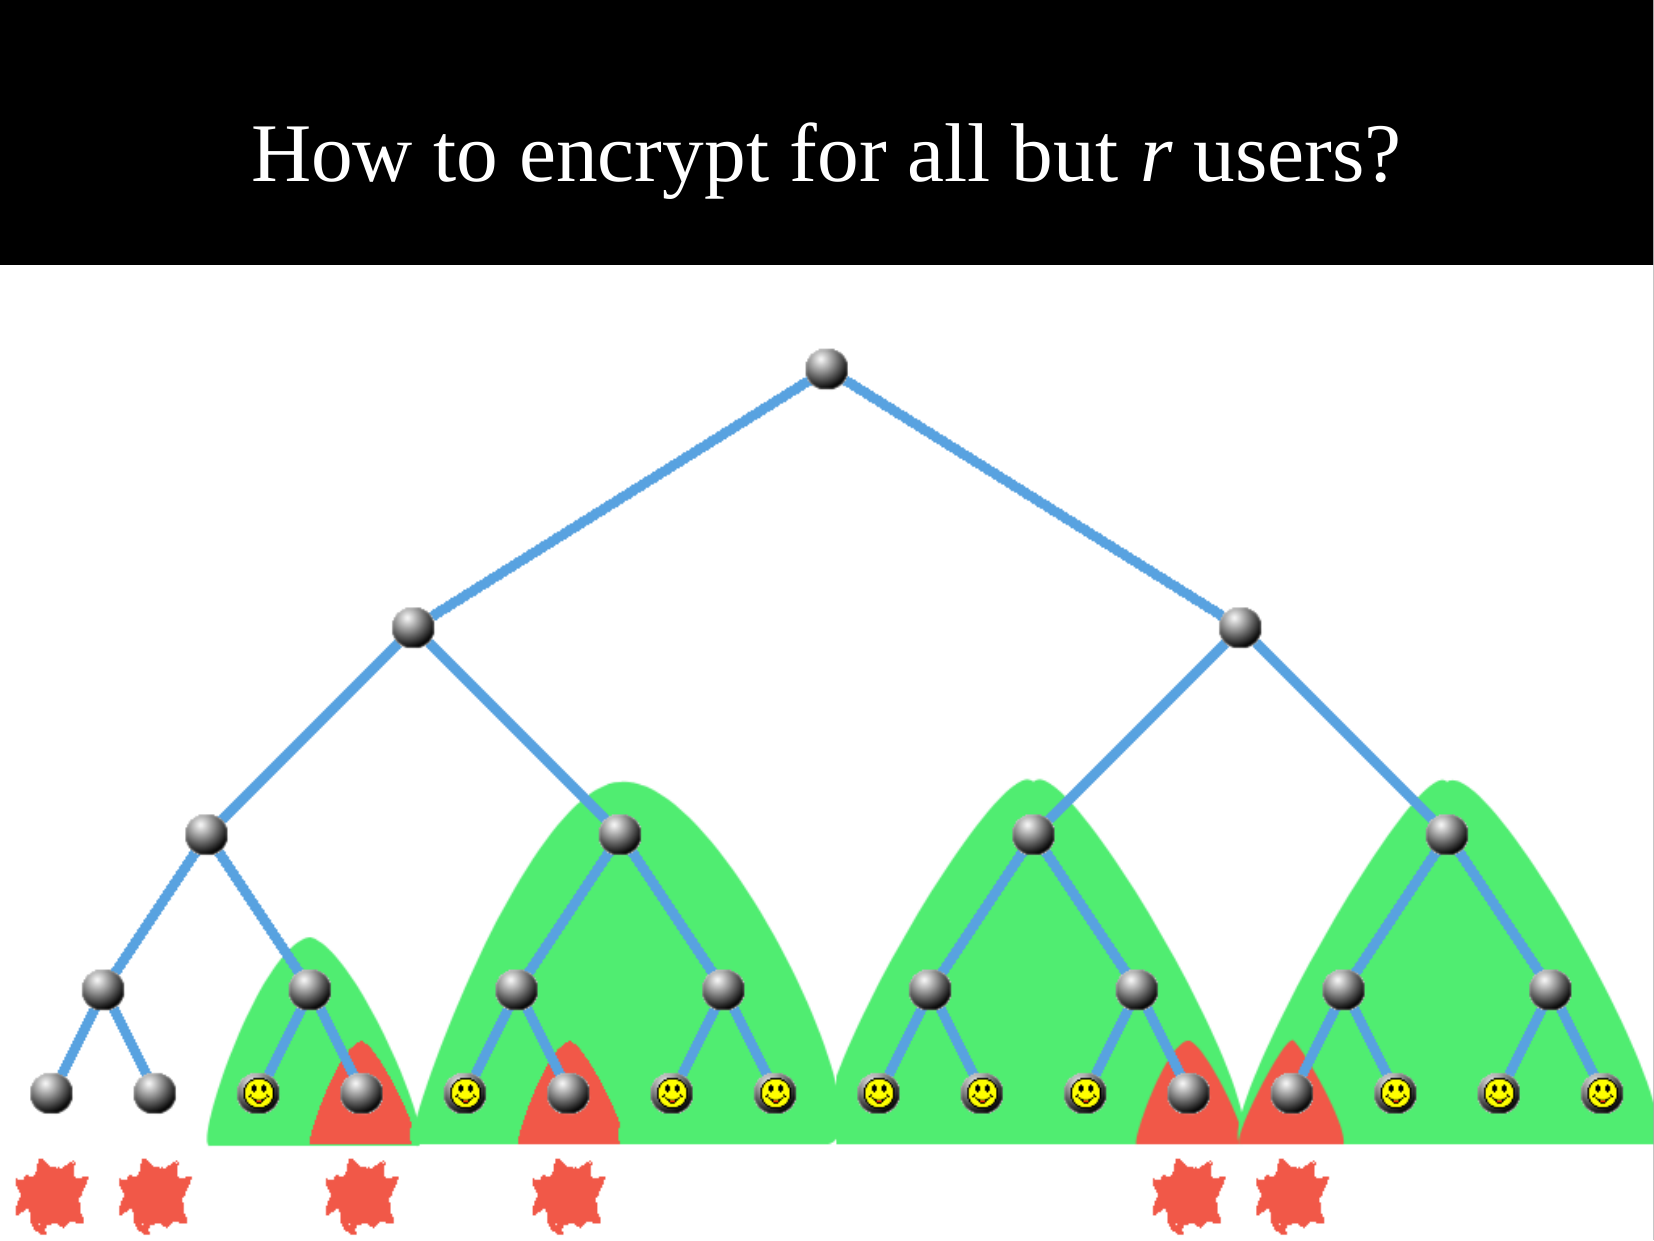

# How to encrypt for all but r users?